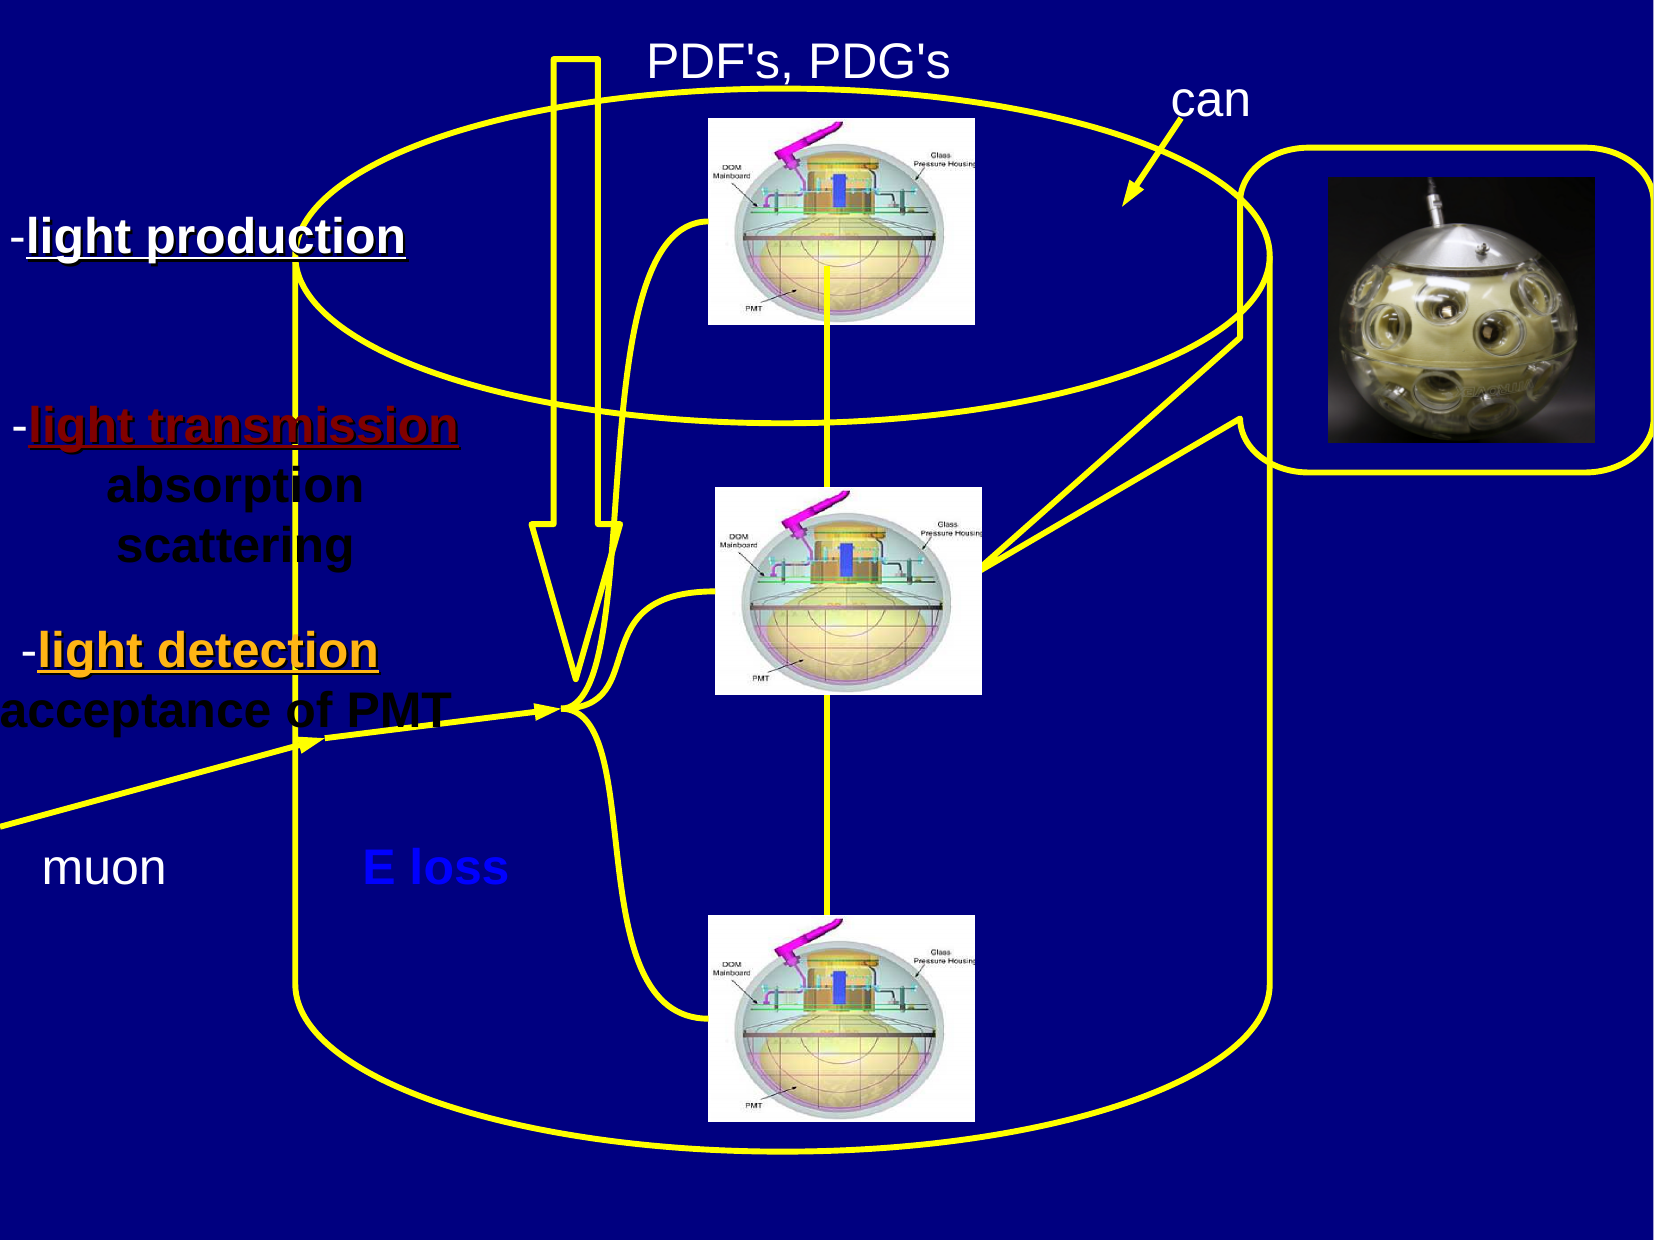

PDF's, PDG's
 -light production
 can
-light transmission
absorption
scattering
-light detection
 acceptance of PMT
 photons
# muon
E loss